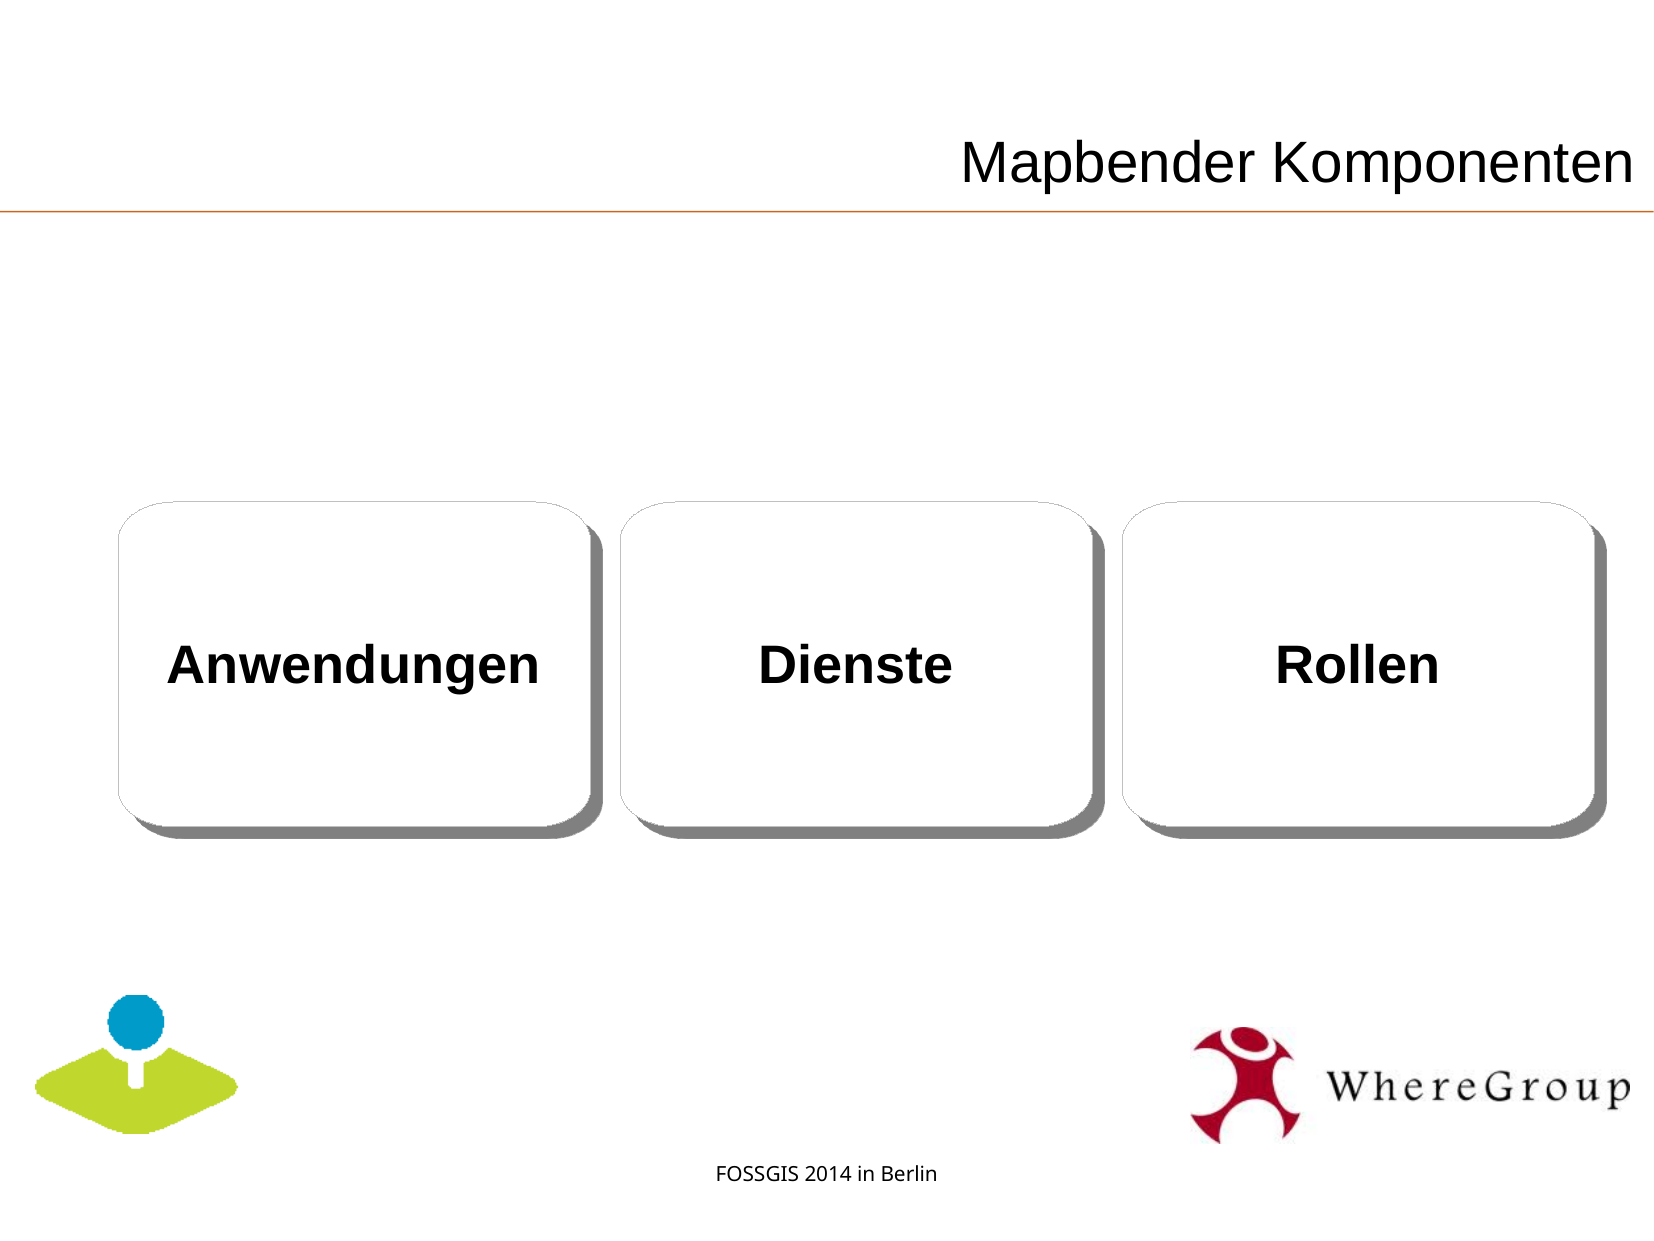

# Mapbender Komponenten
Anwendungen
Dienste
Rollen
Mapbender - Einführung zum Mapbender Projekt (Astrid Ede)